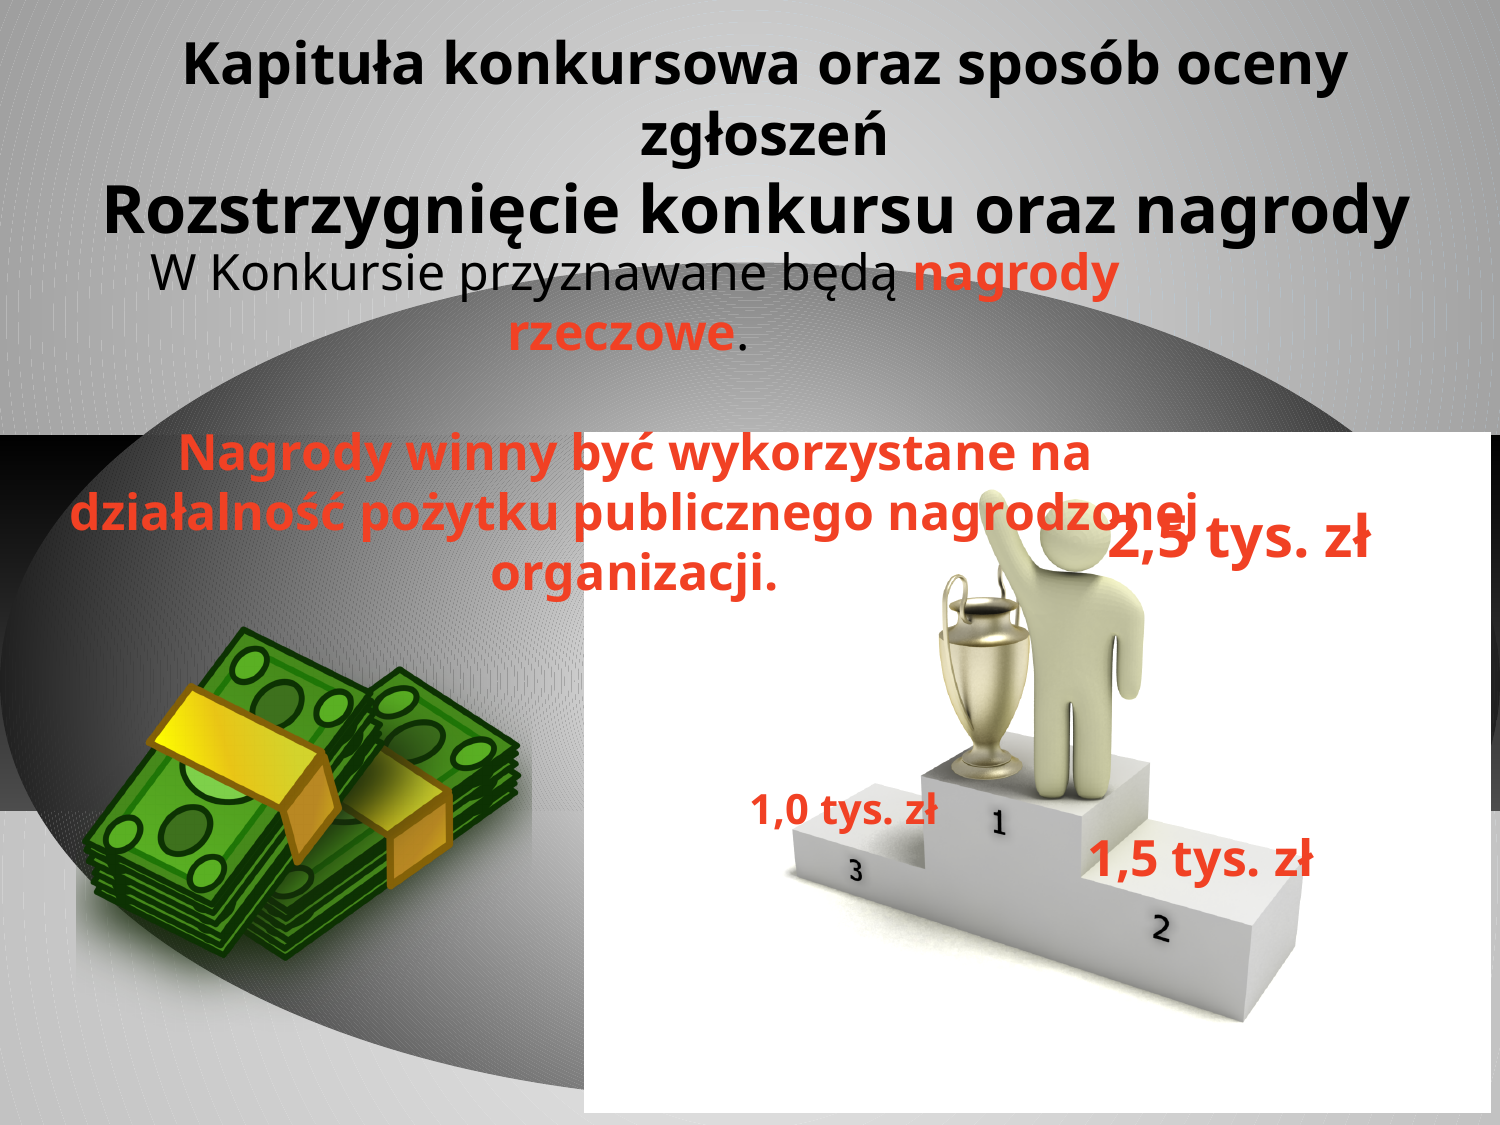

# Kapituła konkursowa oraz sposób oceny zgłoszeń Rozstrzygnięcie konkursu oraz nagrody
W Konkursie przyznawane będą nagrody rzeczowe.
Nagrody winny być wykorzystane na działalność pożytku publicznego nagrodzonej
organizacji.
2,5 tys. zł
1,0 tys. zł
1,5 tys. zł